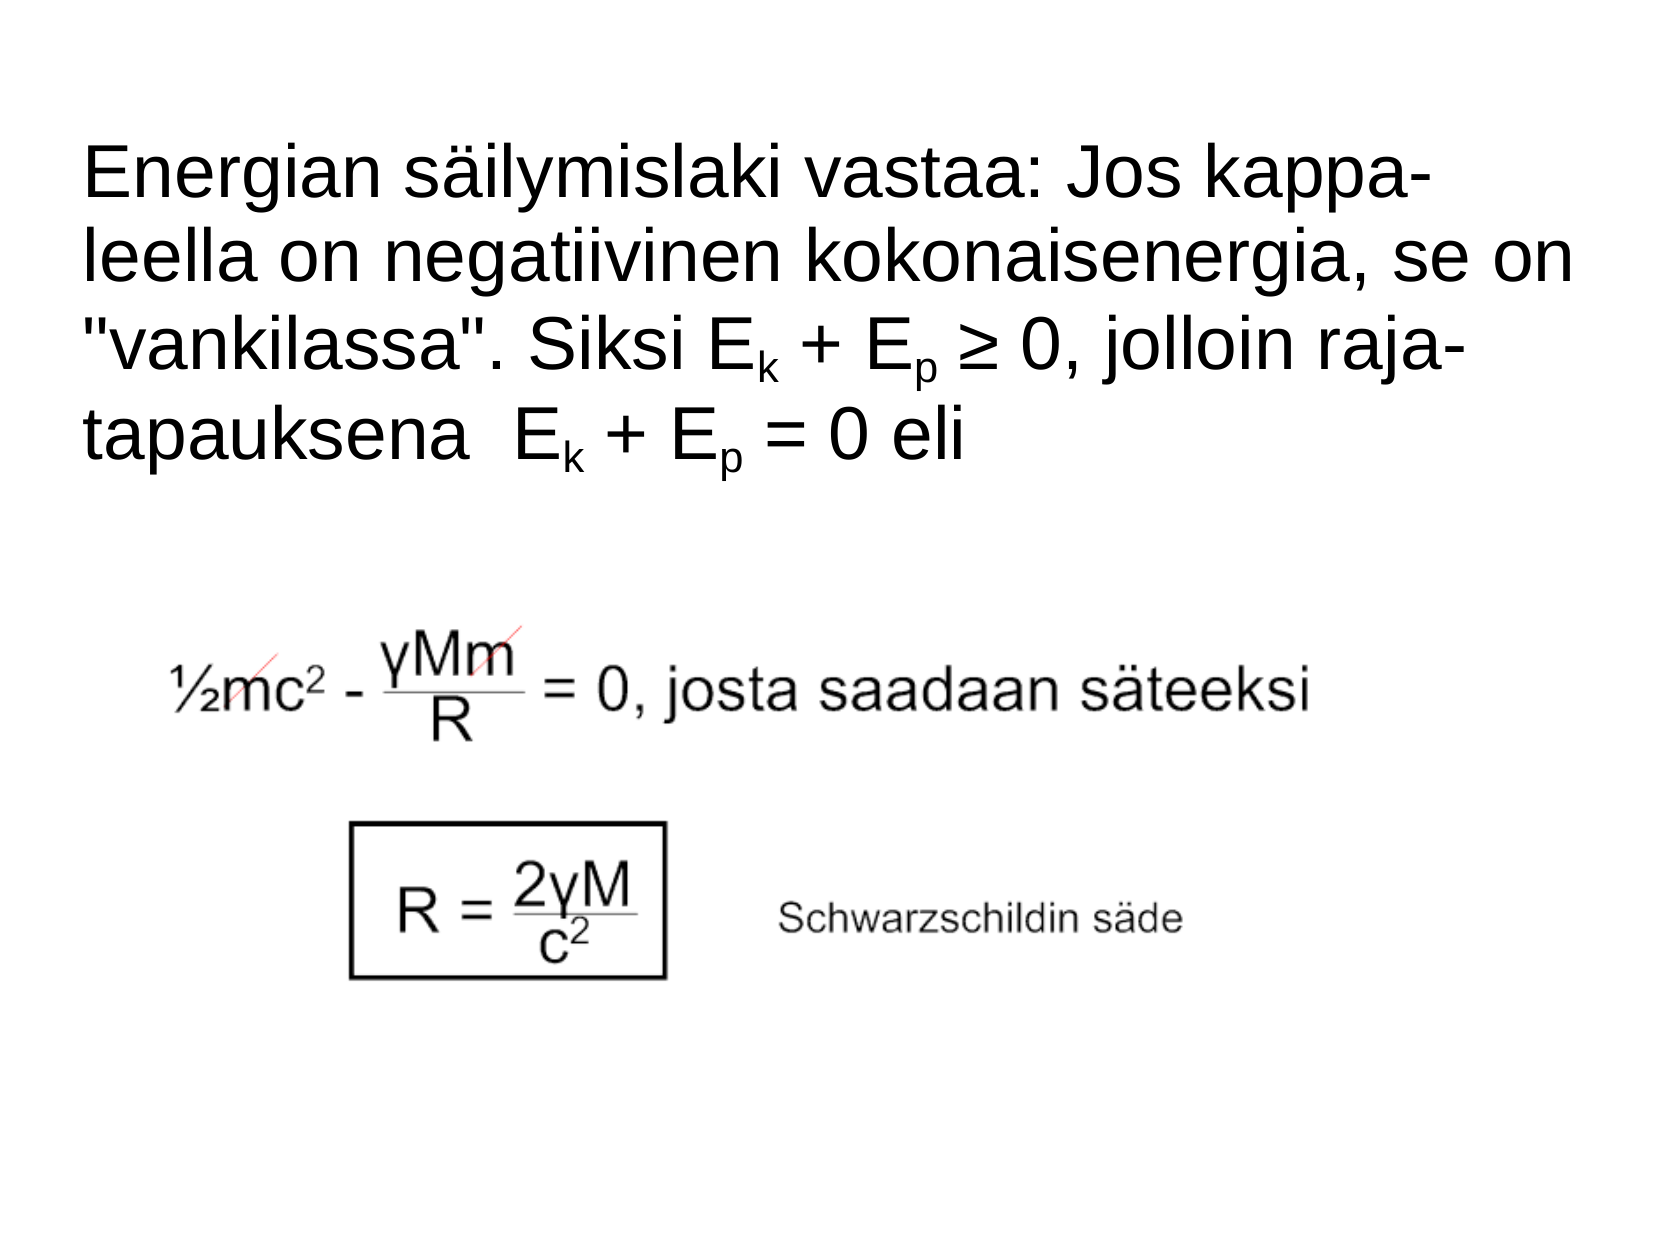

Energian säilymislaki vastaa: Jos kappa-leella on negatiivinen kokonaisenergia, se on "vankilassa". Siksi Ek + Ep ≥ 0, jolloin raja-tapauksena Ek + Ep = 0 eli